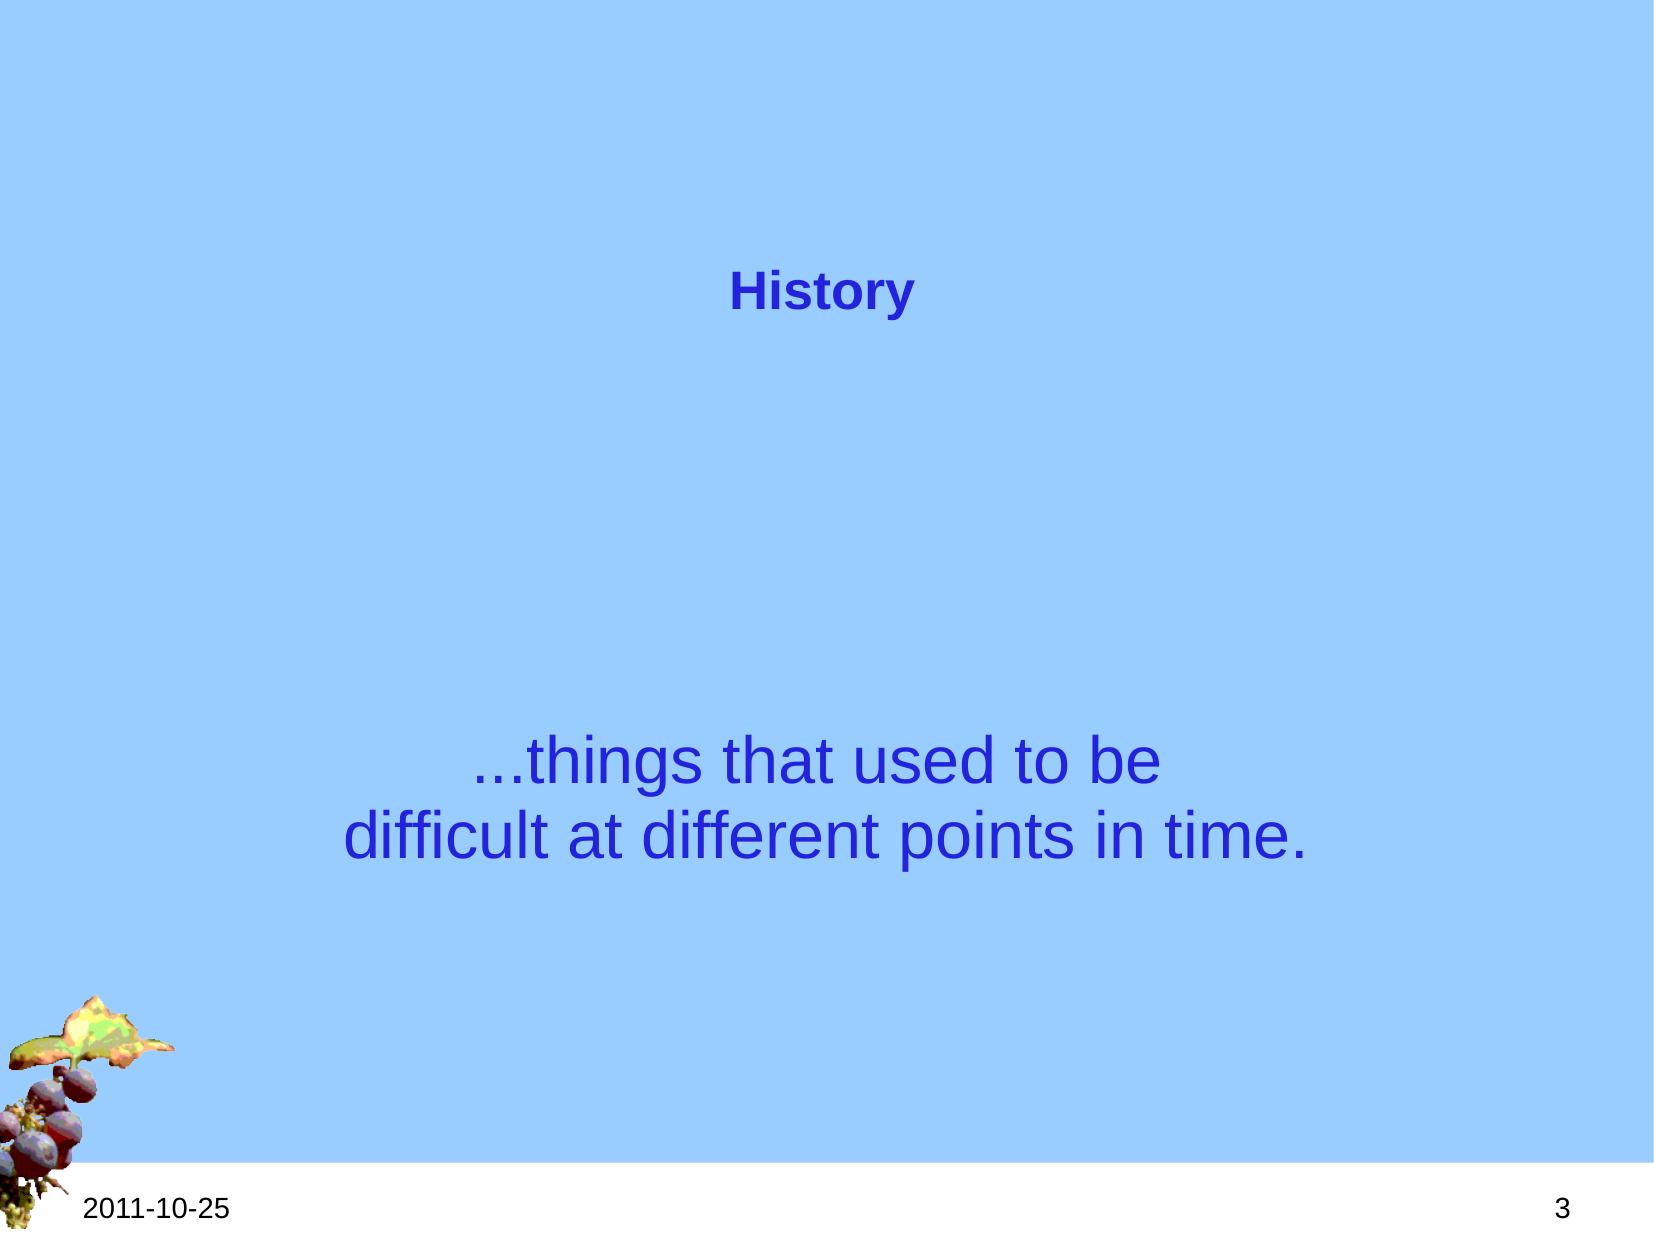

# History
...things that used to be
difficult at different points in time.
2011-10-25
3